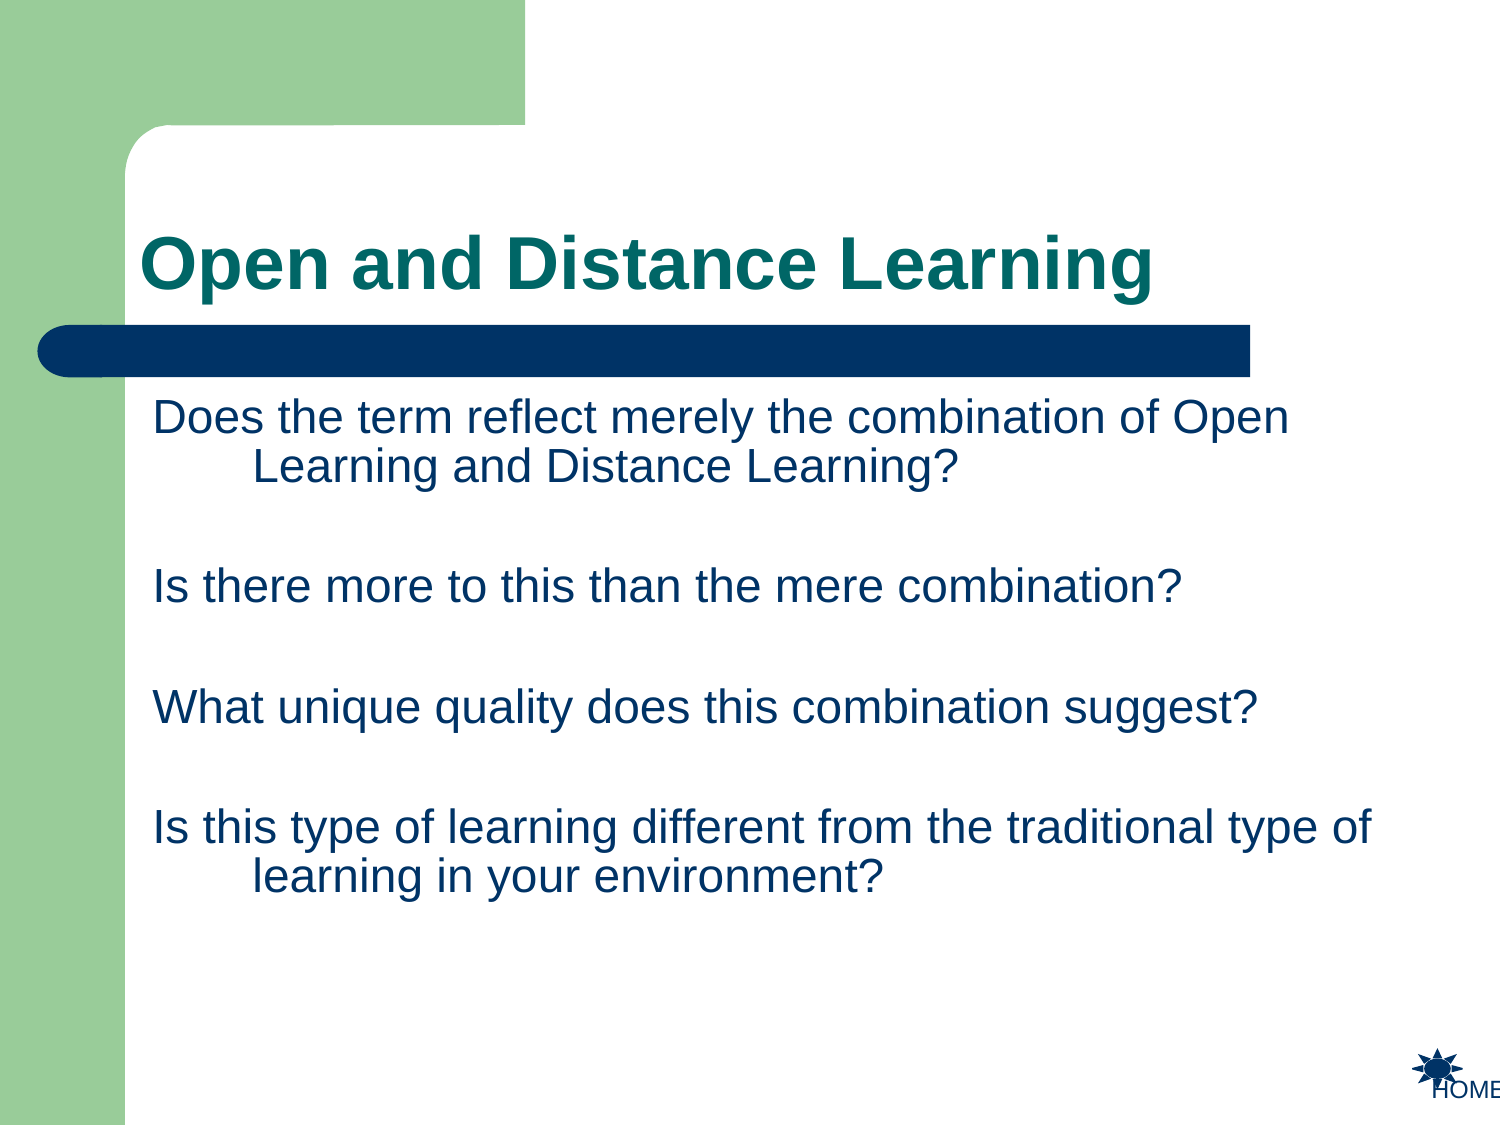

# Open and Distance Learning
Does the term reflect merely the combination of Open Learning and Distance Learning?
Is there more to this than the mere combination?
What unique quality does this combination suggest?
Is this type of learning different from the traditional type of learning in your environment?
HOME